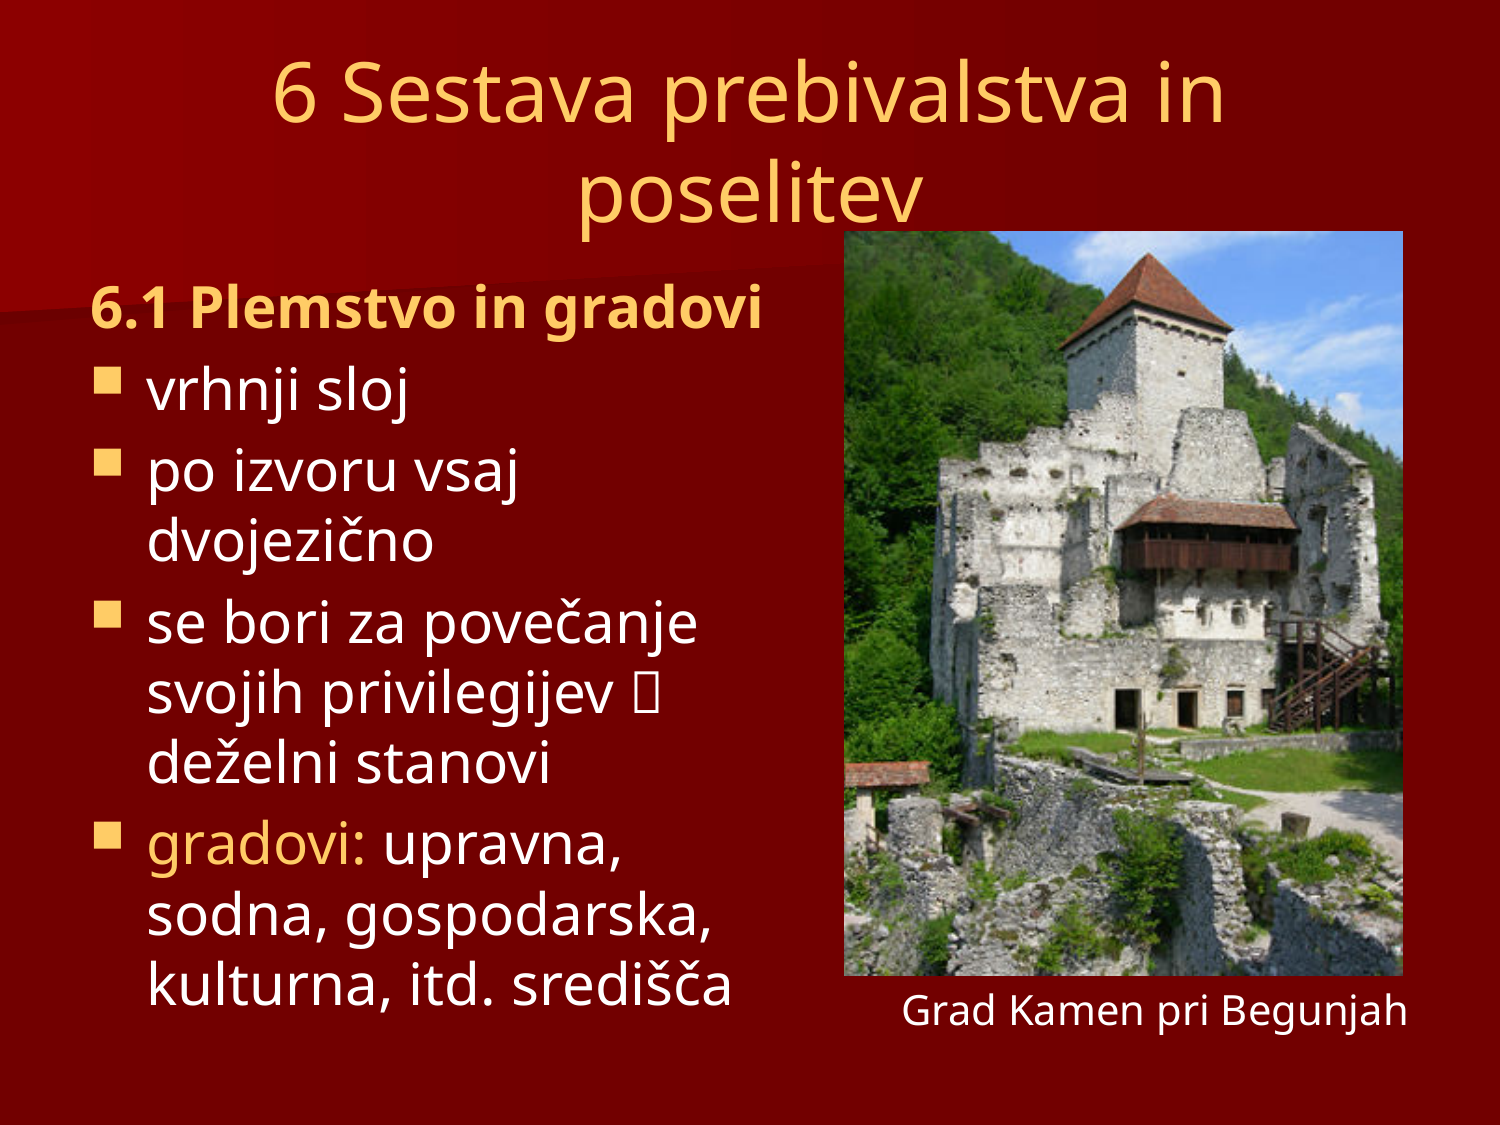

# 6 Sestava prebivalstva in poselitev
6.1 Plemstvo in gradovi
vrhnji sloj
po izvoru vsaj dvojezično
se bori za povečanje svojih privilegijev  deželni stanovi
gradovi: upravna, sodna, gospodarska, kulturna, itd. središča
Grad Kamen pri Begunjah